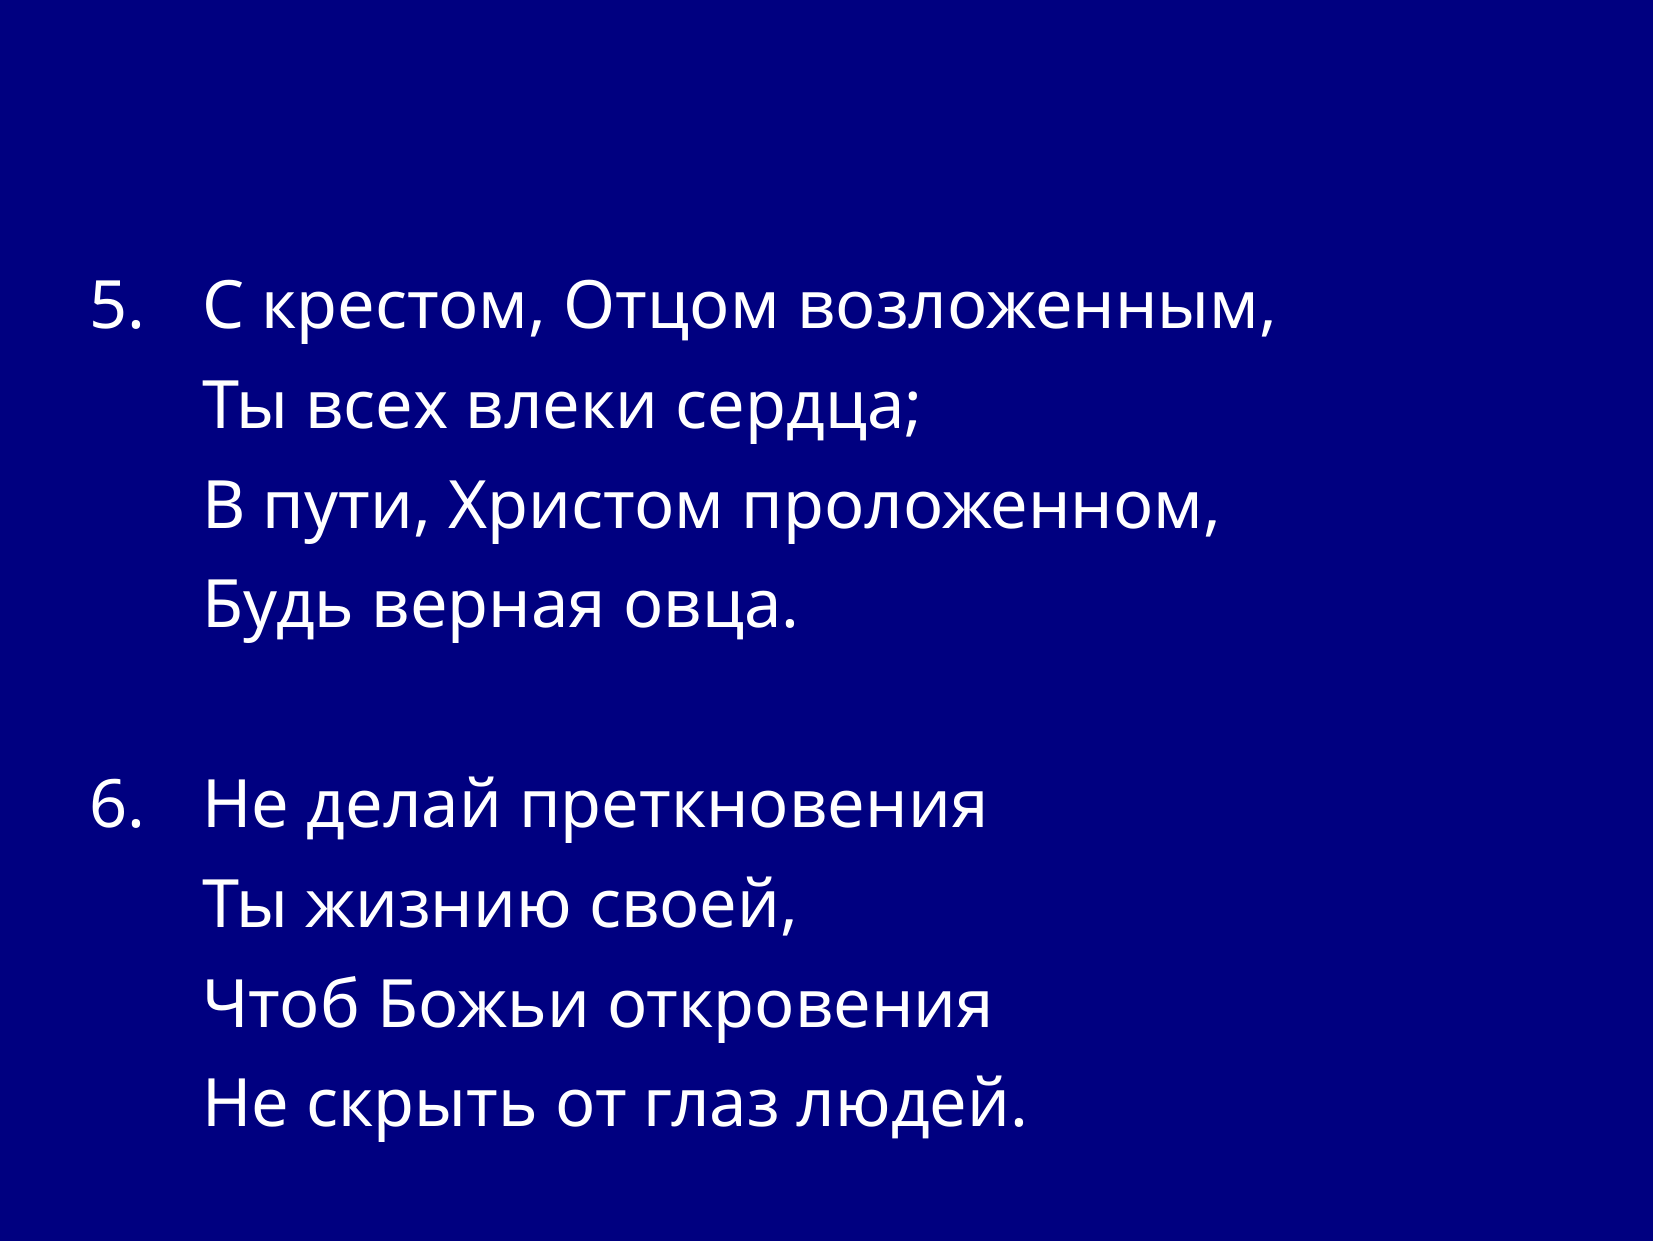

5.	С крестом, Отцом возложенным,
	Ты всех влеки сердца;
	В пути, Христом проложенном,
	Будь верная овца.
6.	Не делай преткновения
	Ты жизнию своей,
	Чтоб Божьи откровения
	Не скрыть от глаз людей.